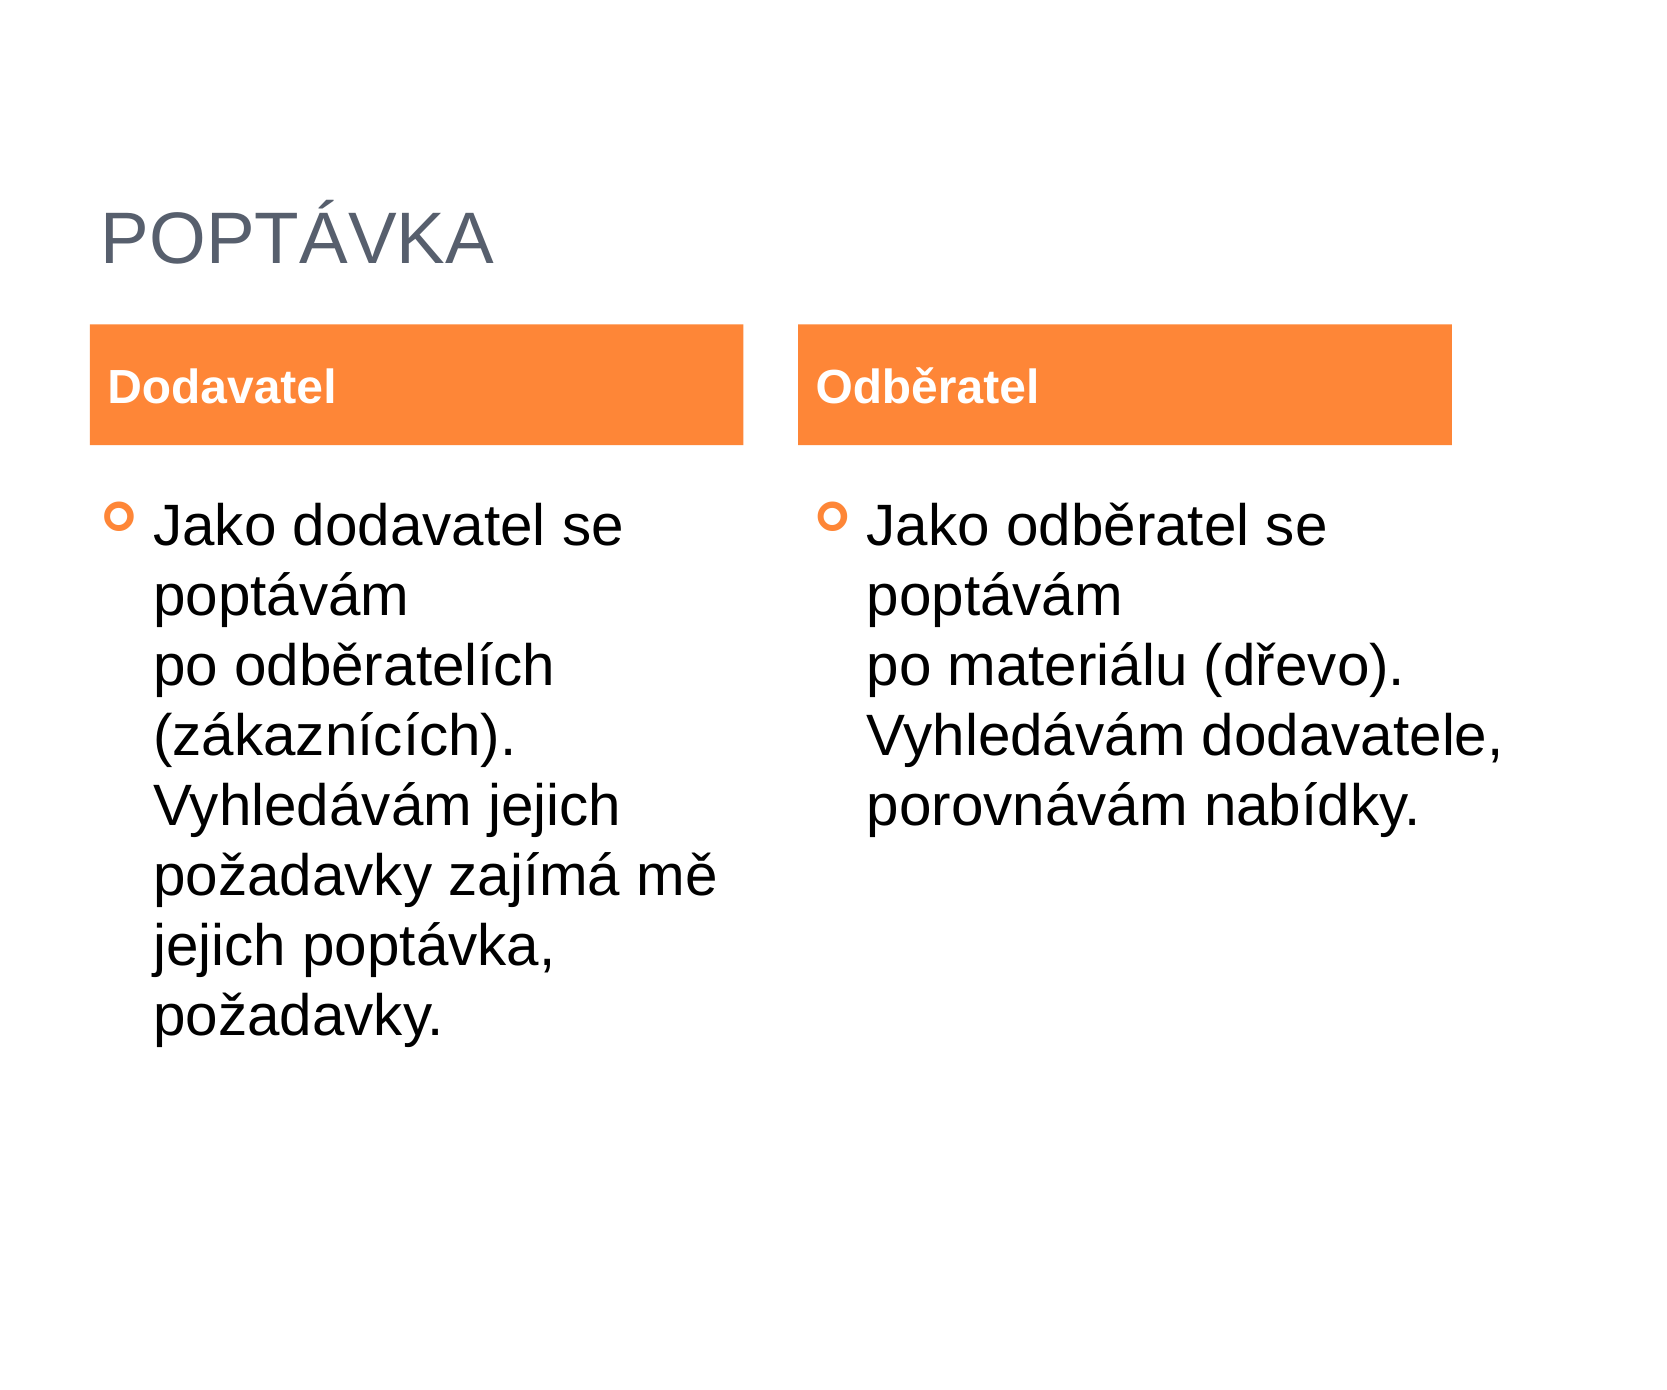

# POPTÁVKA
Dodavatel
Odběratel
Jako dodavatel se poptávám po odběratelích (zákaznících). Vyhledávám jejich požadavky zajímá mě jejich poptávka, požadavky.
Jako odběratel se poptávám po materiálu (dřevo). Vyhledávám dodavatele, porovnávám nabídky.